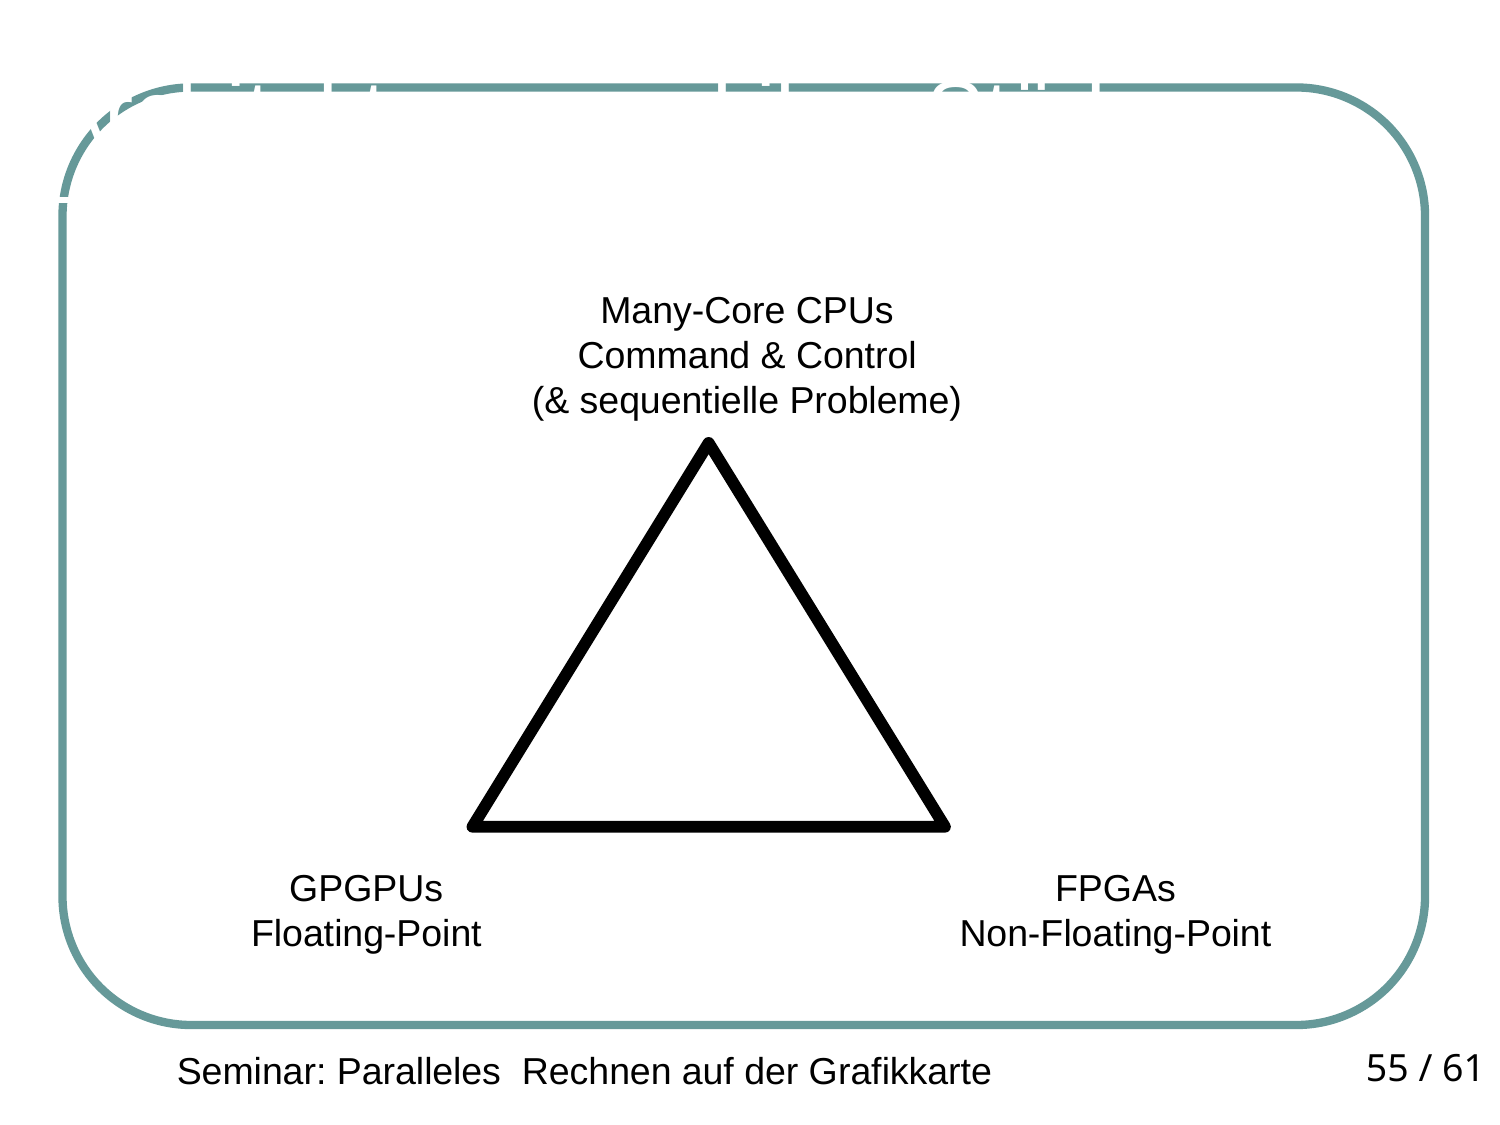

# Architekturen und ihre Stärken
Many-Core CPUs
Command & Control
(& sequentielle Probleme)
GPGPUs
Floating-Point
FPGAs
Non-Floating-Point
Seminar: Paralleles Rechnen auf der Grafikkarte
55